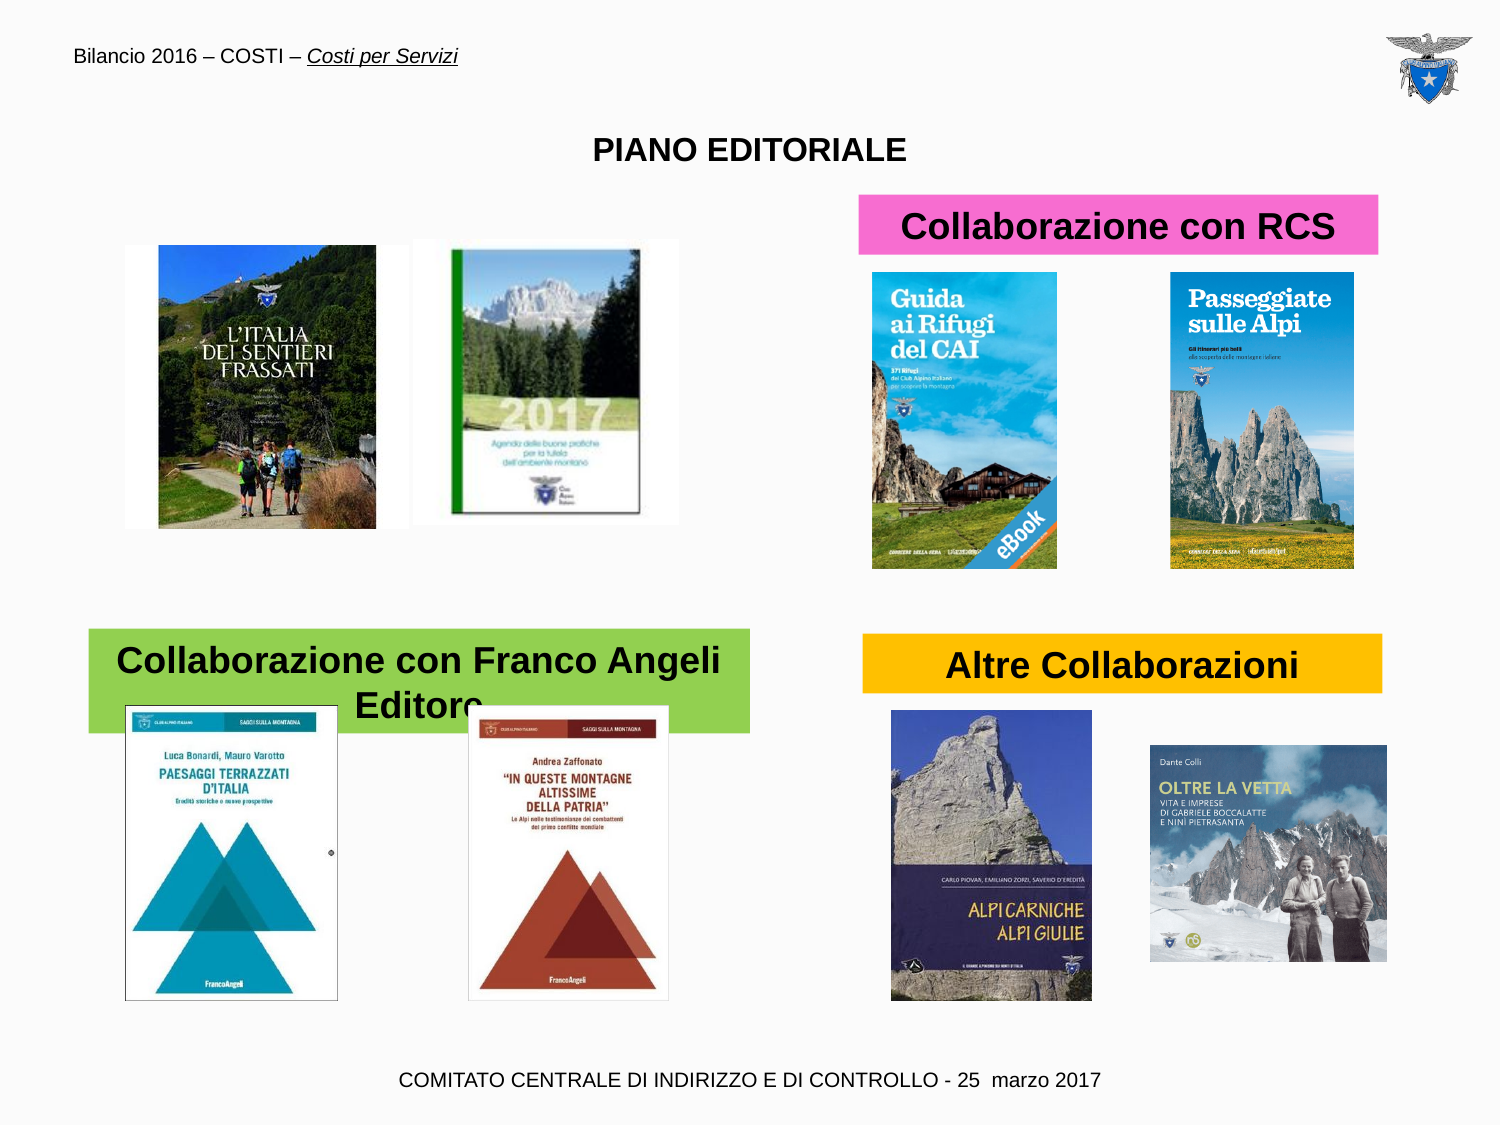

Bilancio 2016 – COSTI – Costi per Servizi
PIANO EDITORIALE
Collaborazione con RCS
Collaborazione con Franco Angeli Editore
Altre Collaborazioni
COMITATO CENTRALE DI INDIRIZZO E DI CONTROLLO - 25 marzo 2017